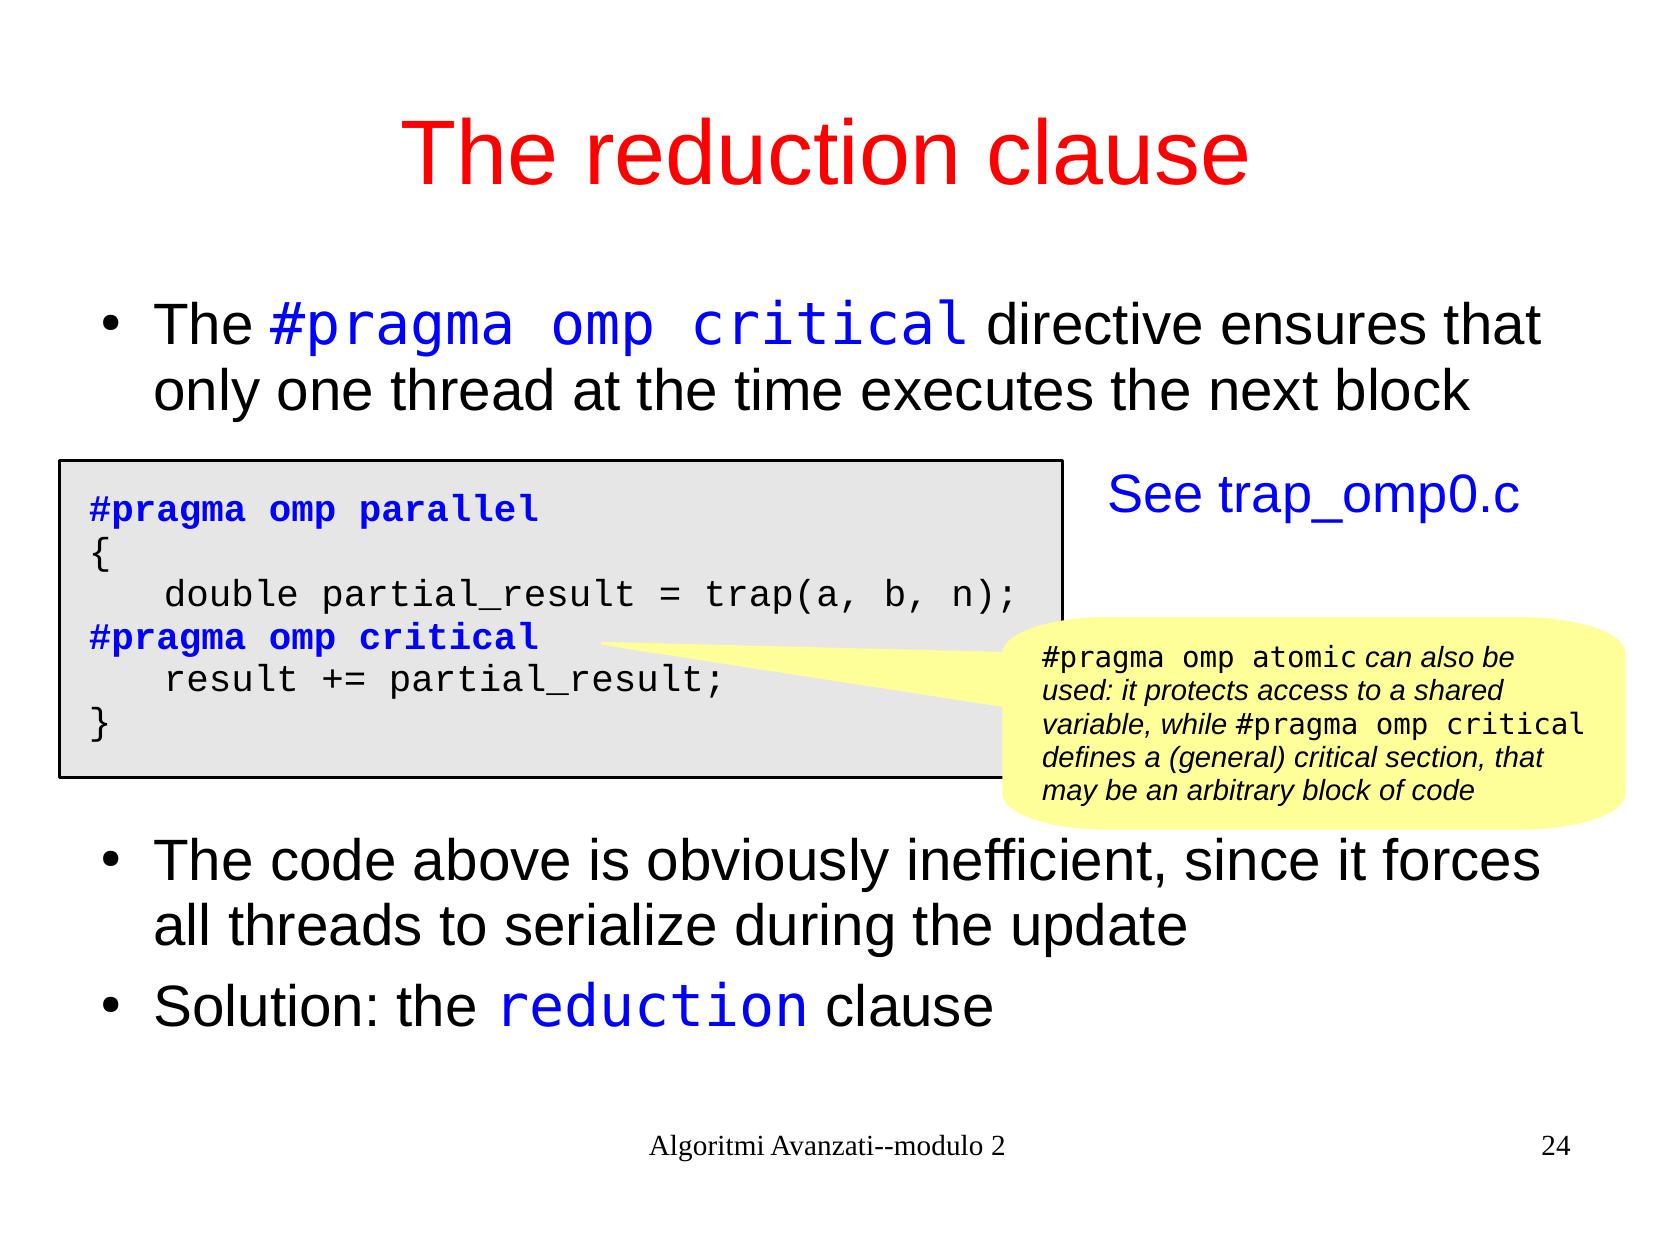

# The reduction clause
The #pragma omp critical directive ensures that only one thread at the time executes the next block
The code above is obviously inefficient, since it forces all threads to serialize during the update
Solution: the reduction clause
See trap_omp0.c
#pragma omp parallel
{
	double partial_result = trap(a, b, n);
#pragma omp critical
	result += partial_result;
}
#pragma omp atomic can also be used: it protects access to a shared variable, while #pragma omp critical defines a (general) critical section, that may be an arbitrary block of code
Algoritmi Avanzati--modulo 2
24